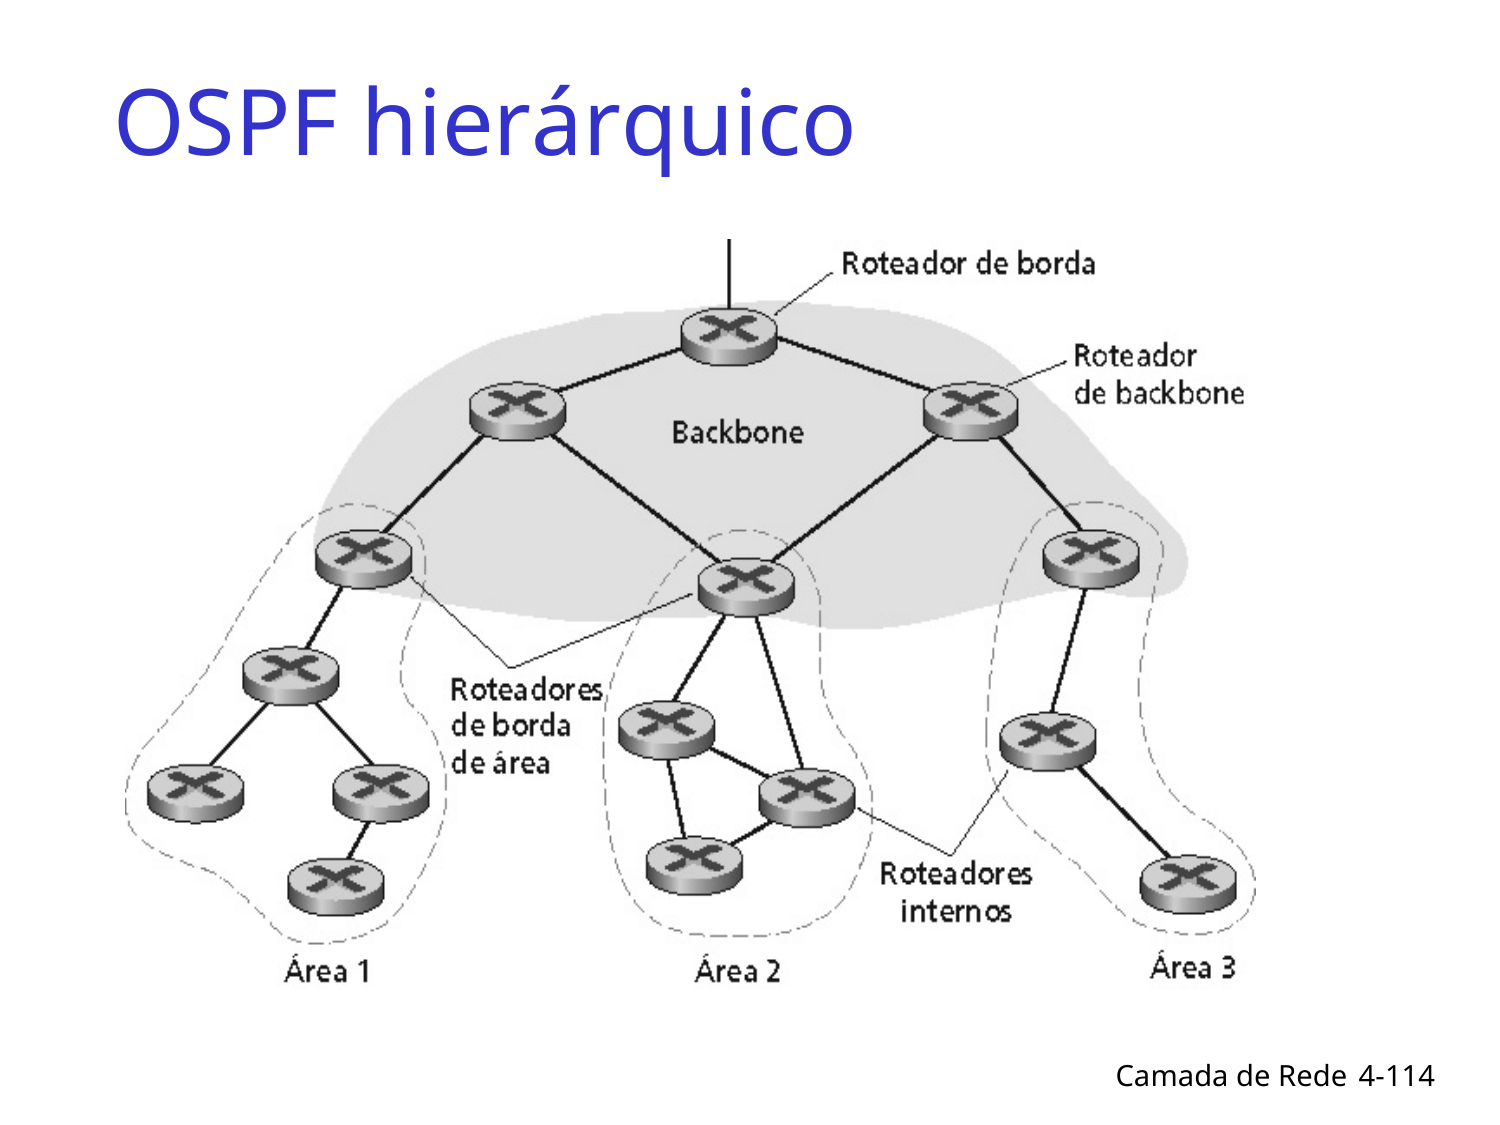

OSPF hierárquico
Francisca:Substituir fig.
Camada de Rede